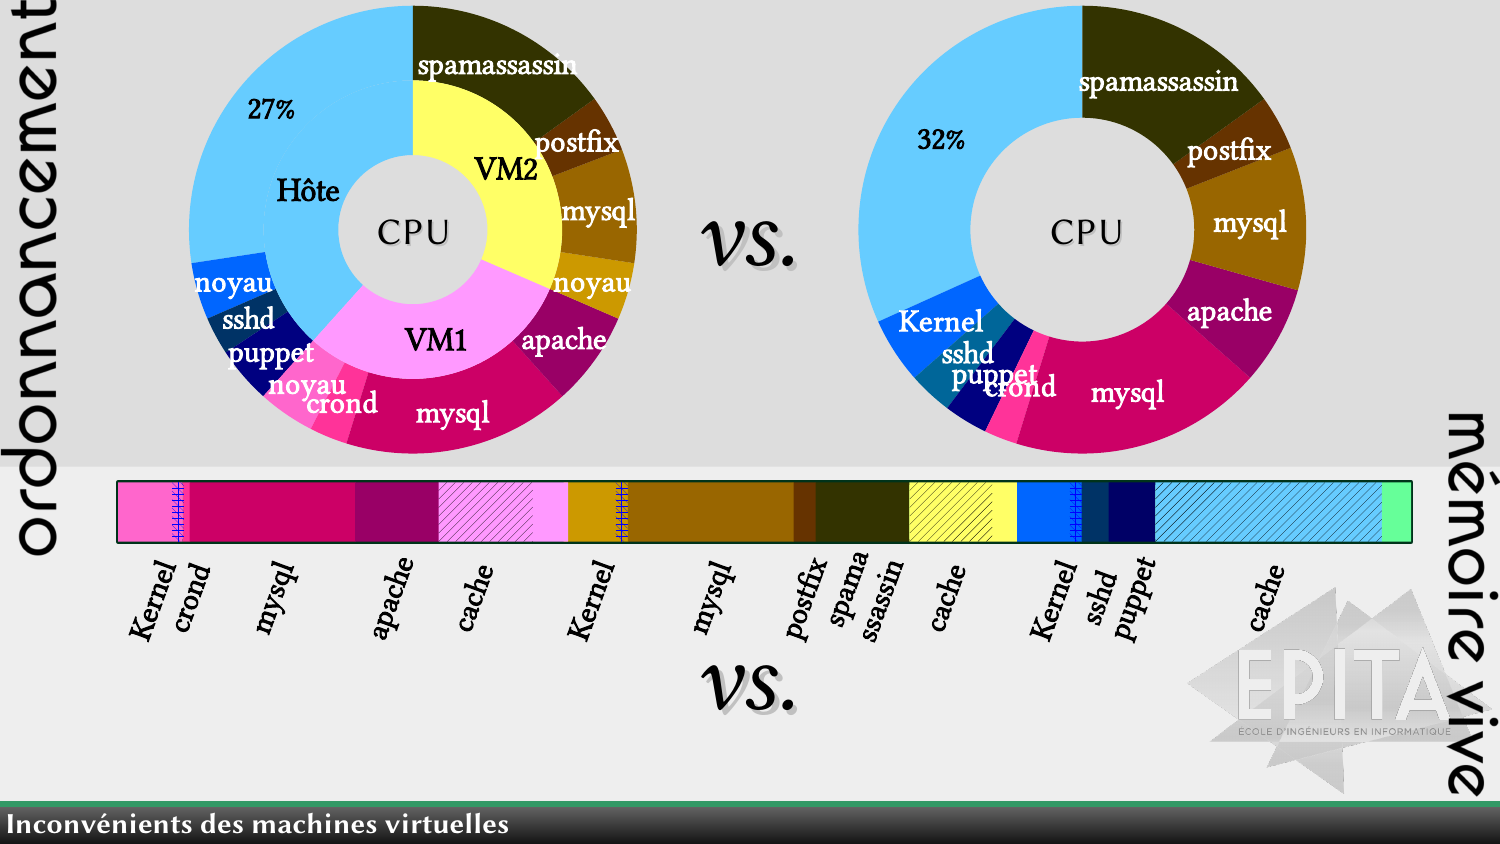

### Chart
| Category | 1 colonne | 2 colonne |
|---|---|---|
| Hôte | 20.0 | 28.0 |
| noyau | 3.0 | 0.0 |
| sshd | 2.0 | 0.0 |
| puppet | 3.0 | 0.0 |
| VM1 | 0.0 | 22.0 |
| noyau | 3.0 | 0.0 |
| crond | 2.0 | 0.0 |
| mysql | 12.0 | 0.0 |
| apache | 5.0 | 0.0 |
| VM2 | 0.0 | 23.0 |
| noyau | 3.0 | 0.0 |
| mysql | 6.0 | 0.0 |
| postfix | 3.0 | 0.0 |
| spamassassin | 11.0 | 0.0 |
### Chart
| Category | 1 colonne |
|---|---|
| Hôte | 20.0 |
| Kernel | 3.0 |
| sshd | 2.0 |
| puppet | 2.0 |
| crond | 1.5 |
| mysql | 11.5 |
| apache | 4.5 |
| mysql | 6.5 |
| postfix | 2.5 |
| spamassassin | 9.5 |vs.
CPU
CPU
spamassassin
Kernel
crond
mysql
apache
cache
Kernel
mysql
postfix
cache
Kernel
sshd
puppet
cache
vs.
# Inconvénients des machines virtuelles